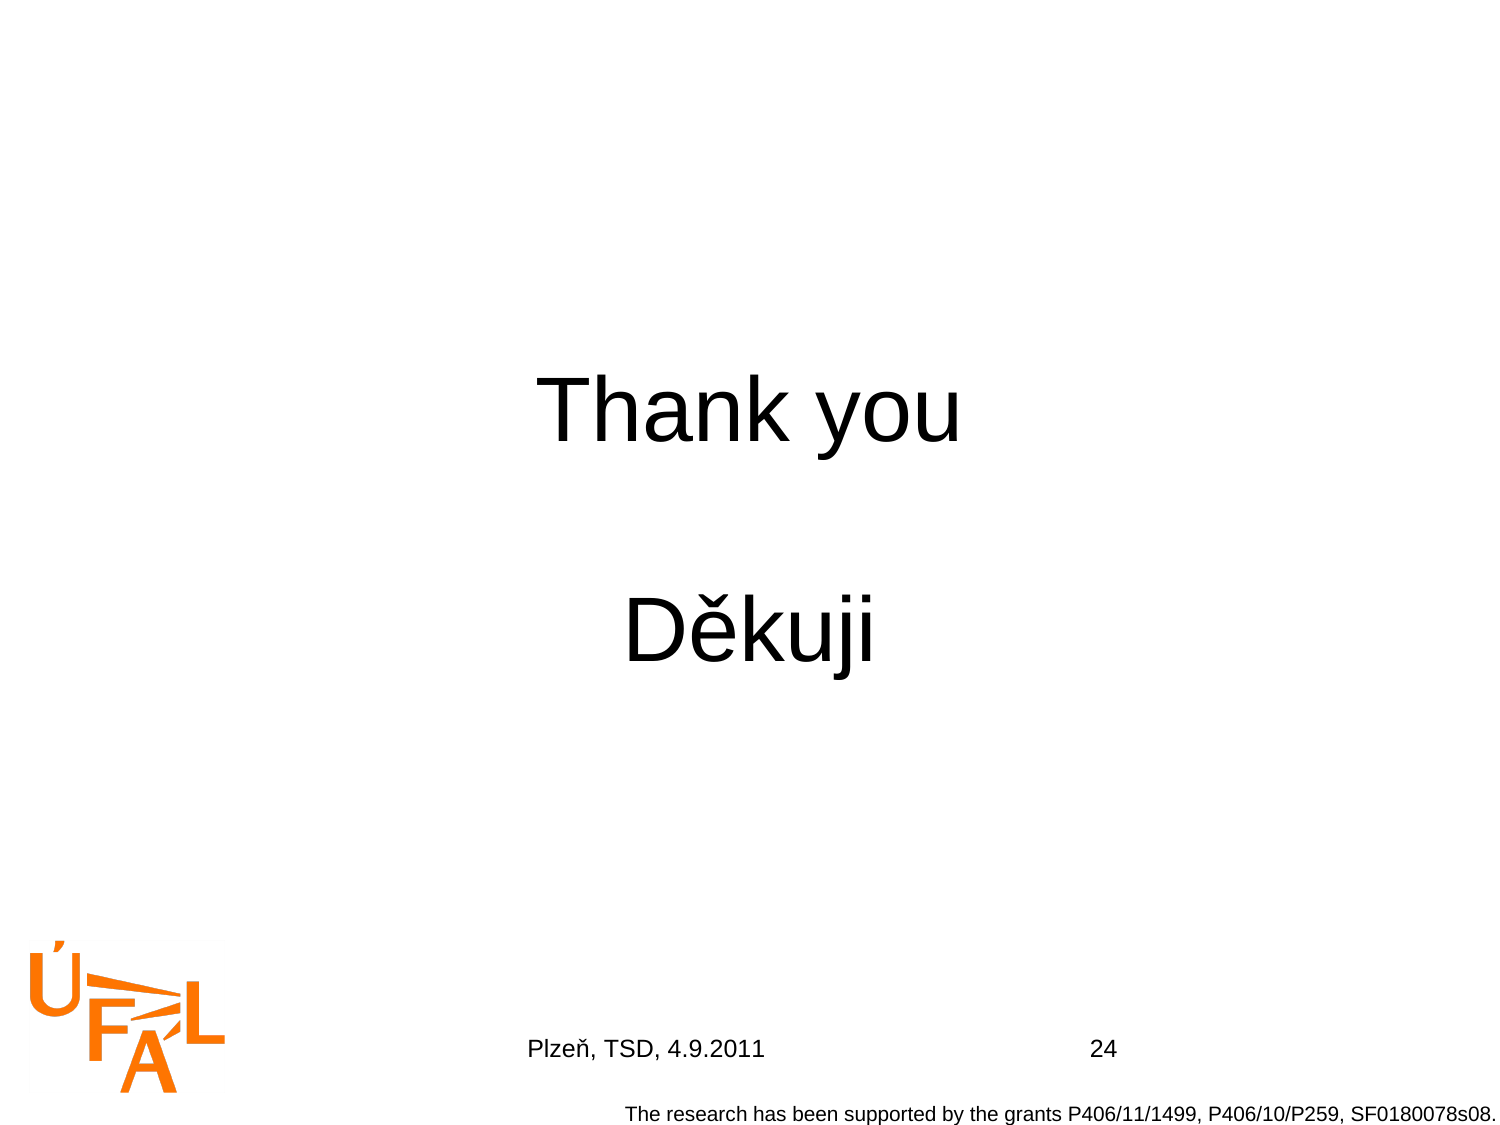

# Thank you Děkuji
Plzeň, TSD, 4.9.2011
24
The research has been supported by the grants P406/11/1499, P406/10/P259, SF0180078s08.